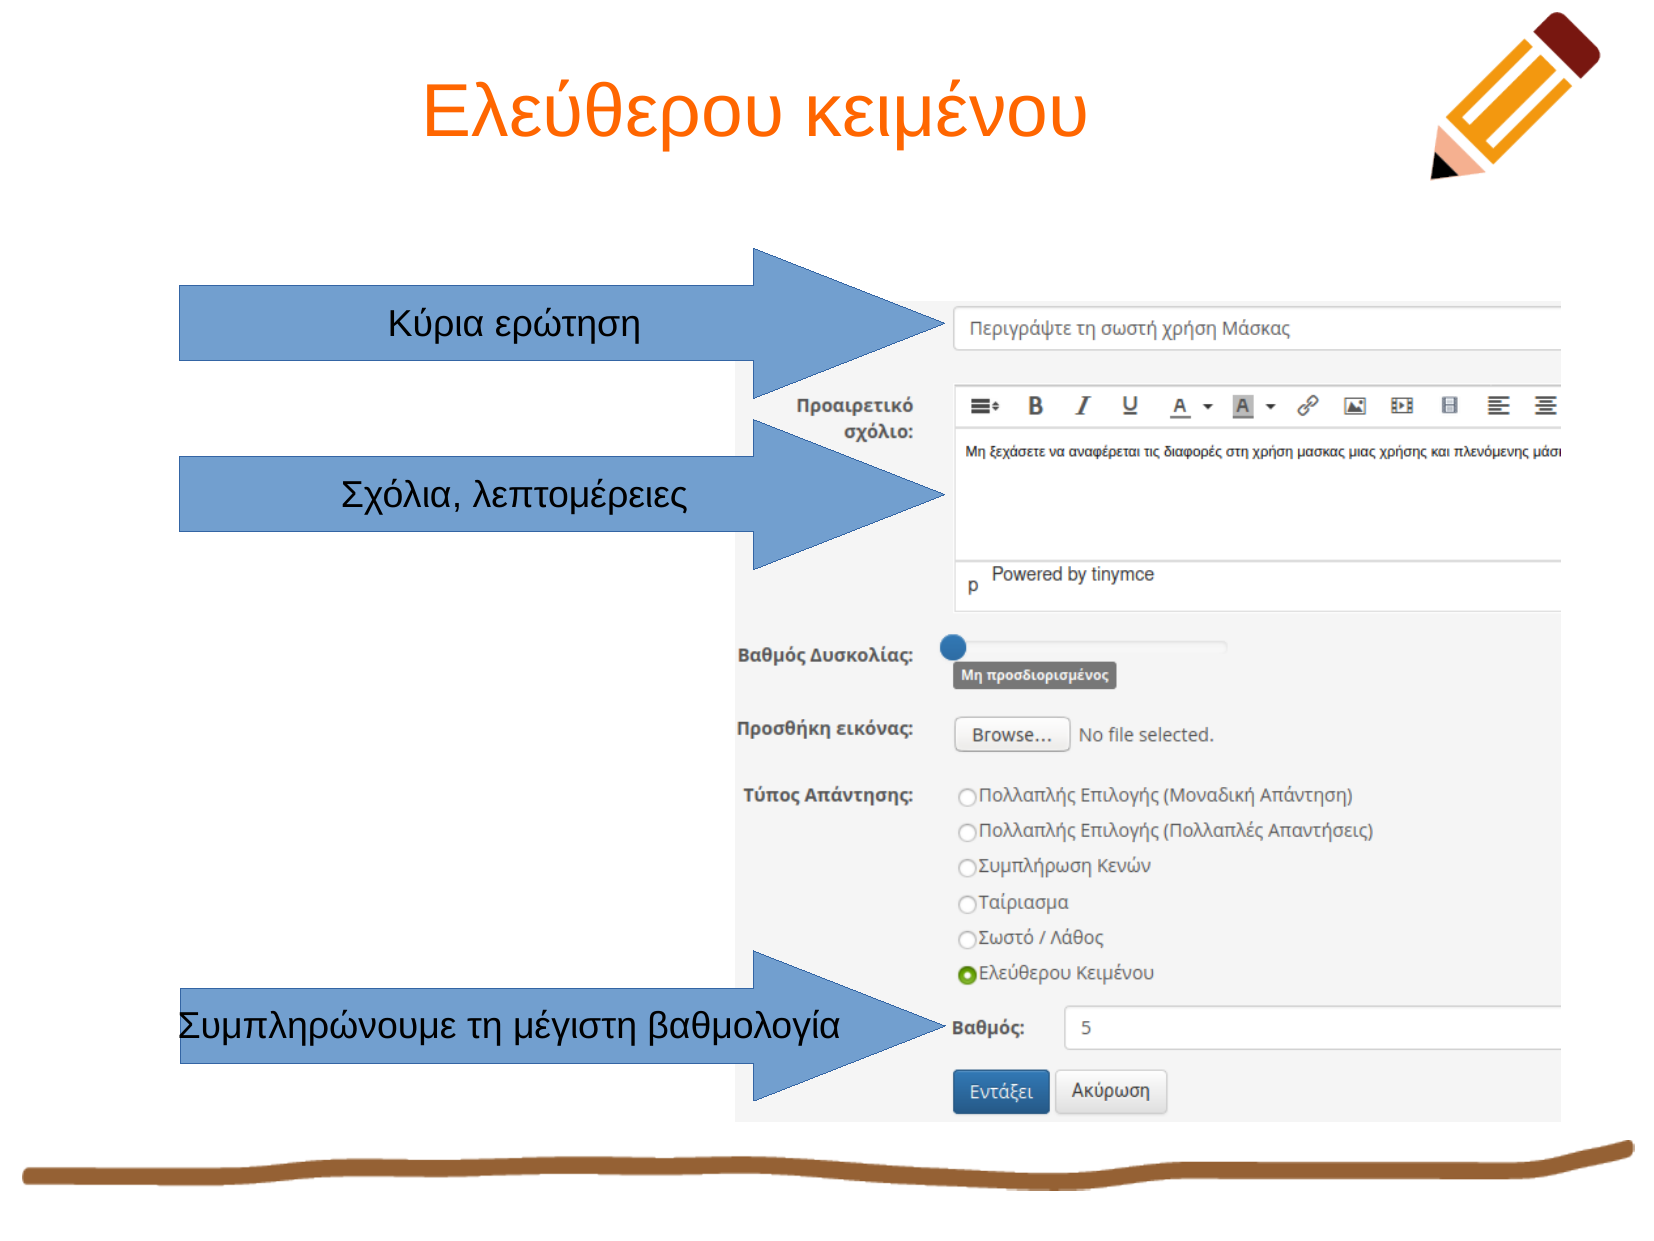

# Ελεύθερου κειμένου
Κύρια ερώτηση
Σχόλια, λεπτομέρειες
Συμπληρώνουμε τη μέγιστη βαθμολογία